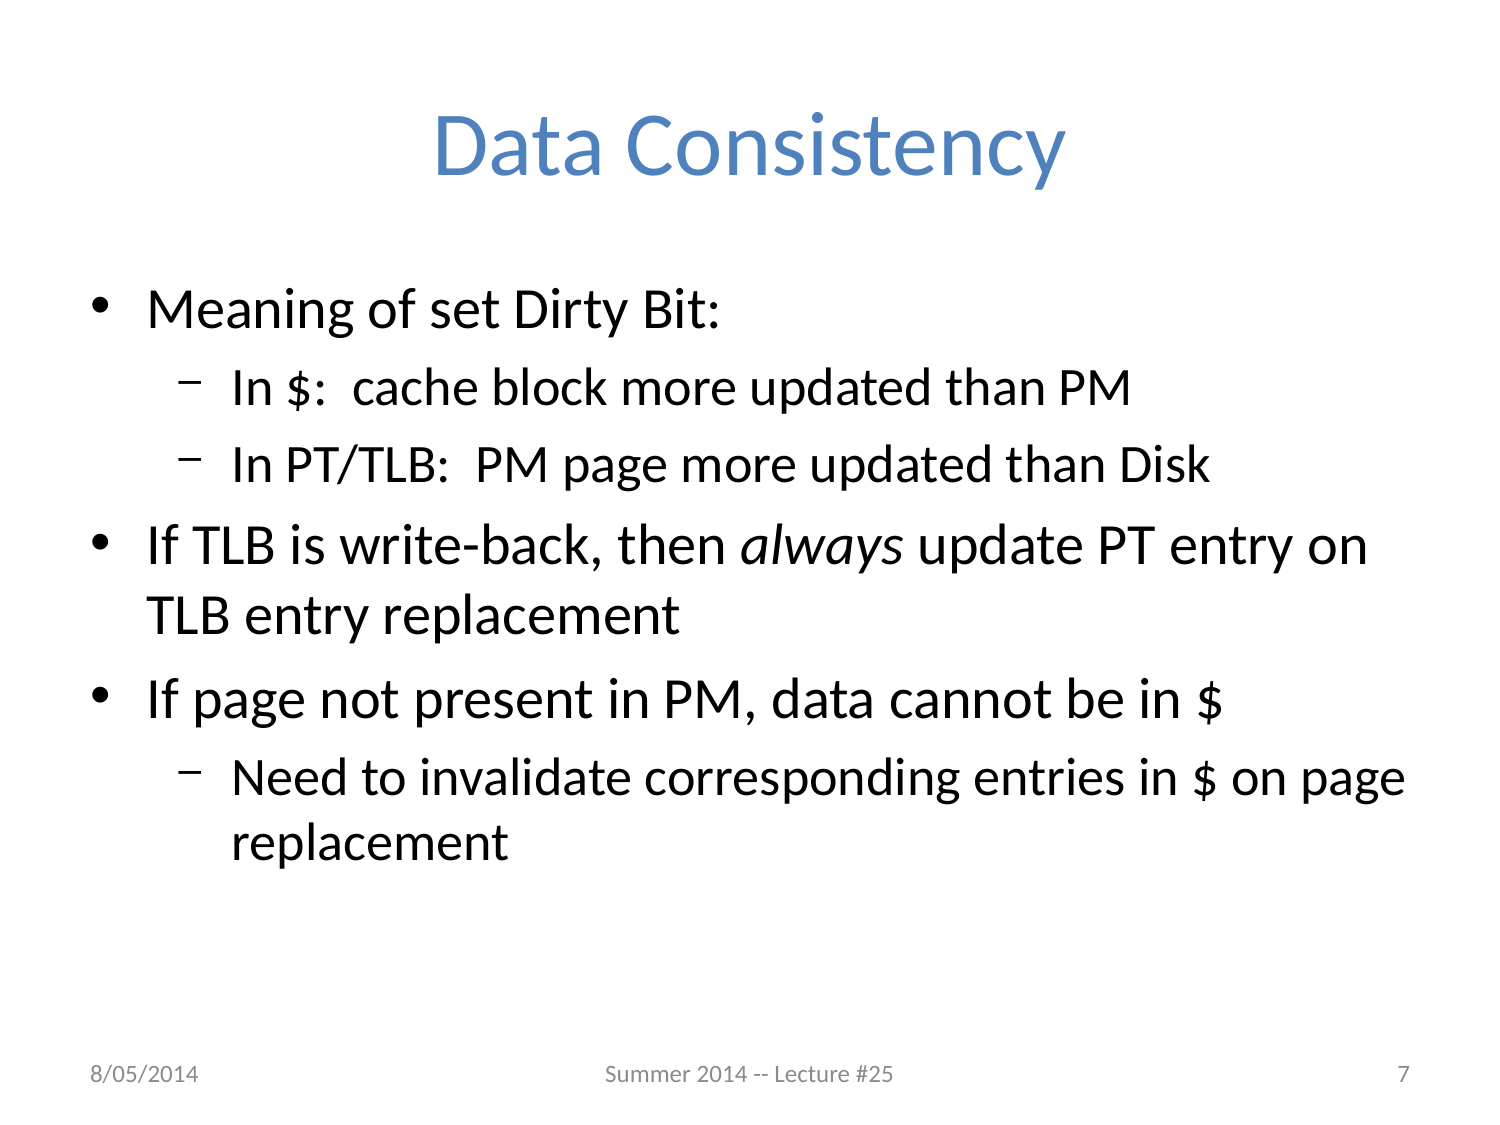

# Data Consistency
Meaning of set Dirty Bit:
In $: cache block more updated than PM
In PT/TLB: PM page more updated than Disk
If TLB is write-back, then always update PT entry on TLB entry replacement
If page not present in PM, data cannot be in $
Need to invalidate corresponding entries in $ on page replacement
8/05/2014
Summer 2014 -- Lecture #25